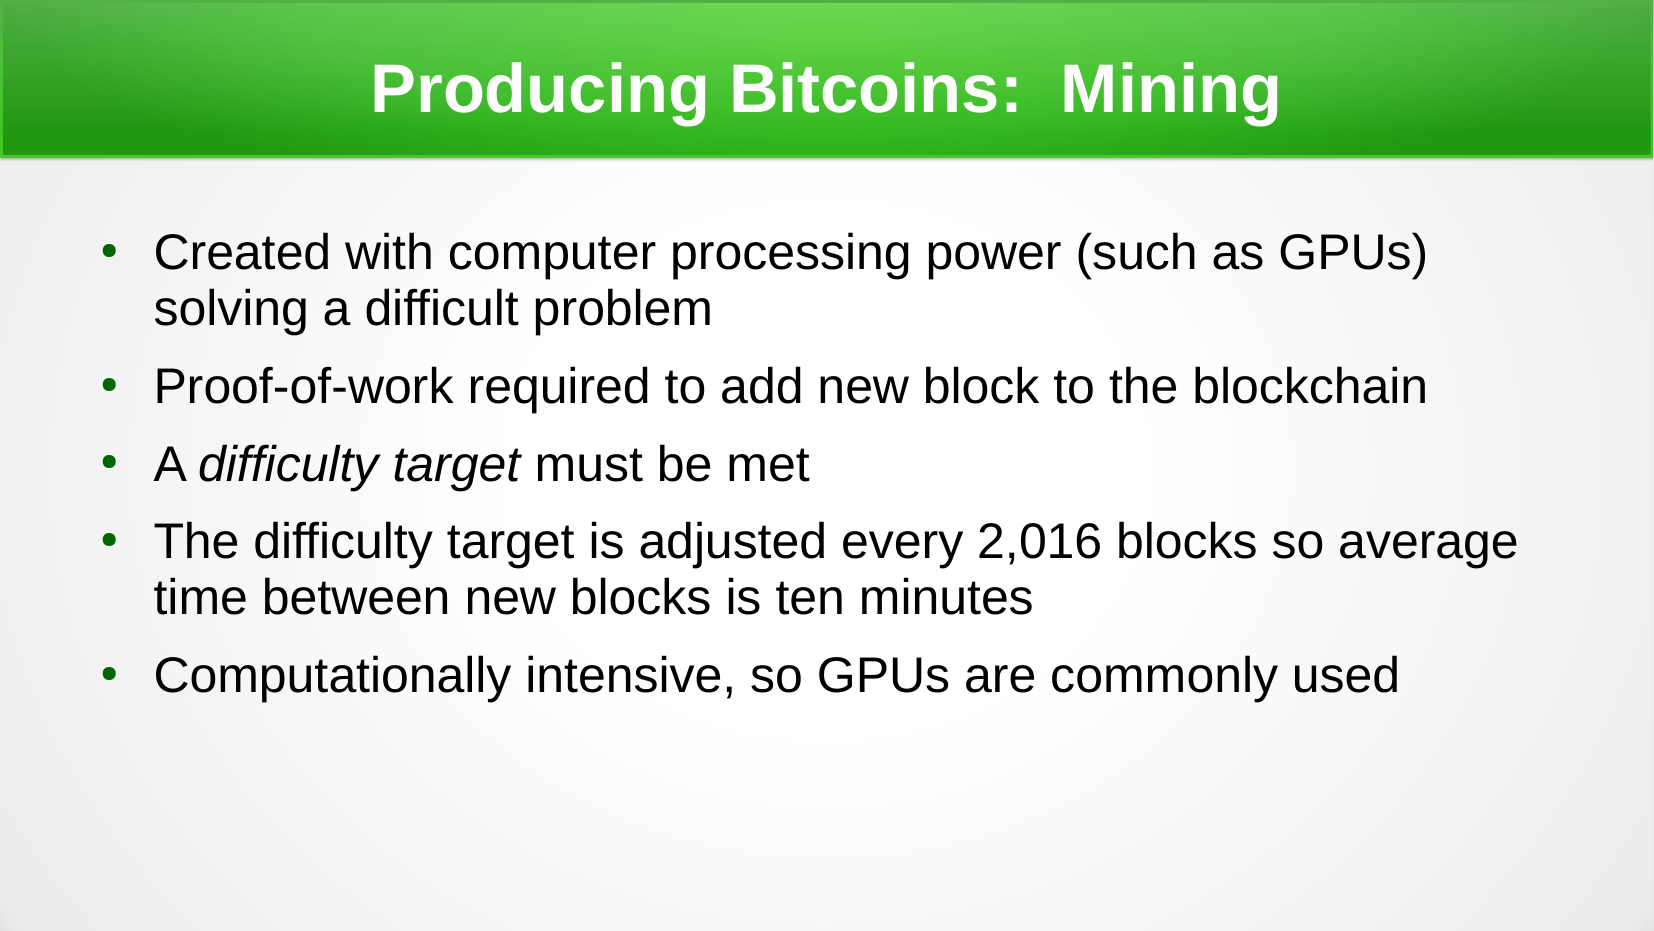

# Producing Bitcoins: Mining
Created with computer processing power (such as GPUs) solving a difficult problem
Proof-of-work required to add new block to the blockchain
A difficulty target must be met
The difficulty target is adjusted every 2,016 blocks so average time between new blocks is ten minutes
Computationally intensive, so GPUs are commonly used